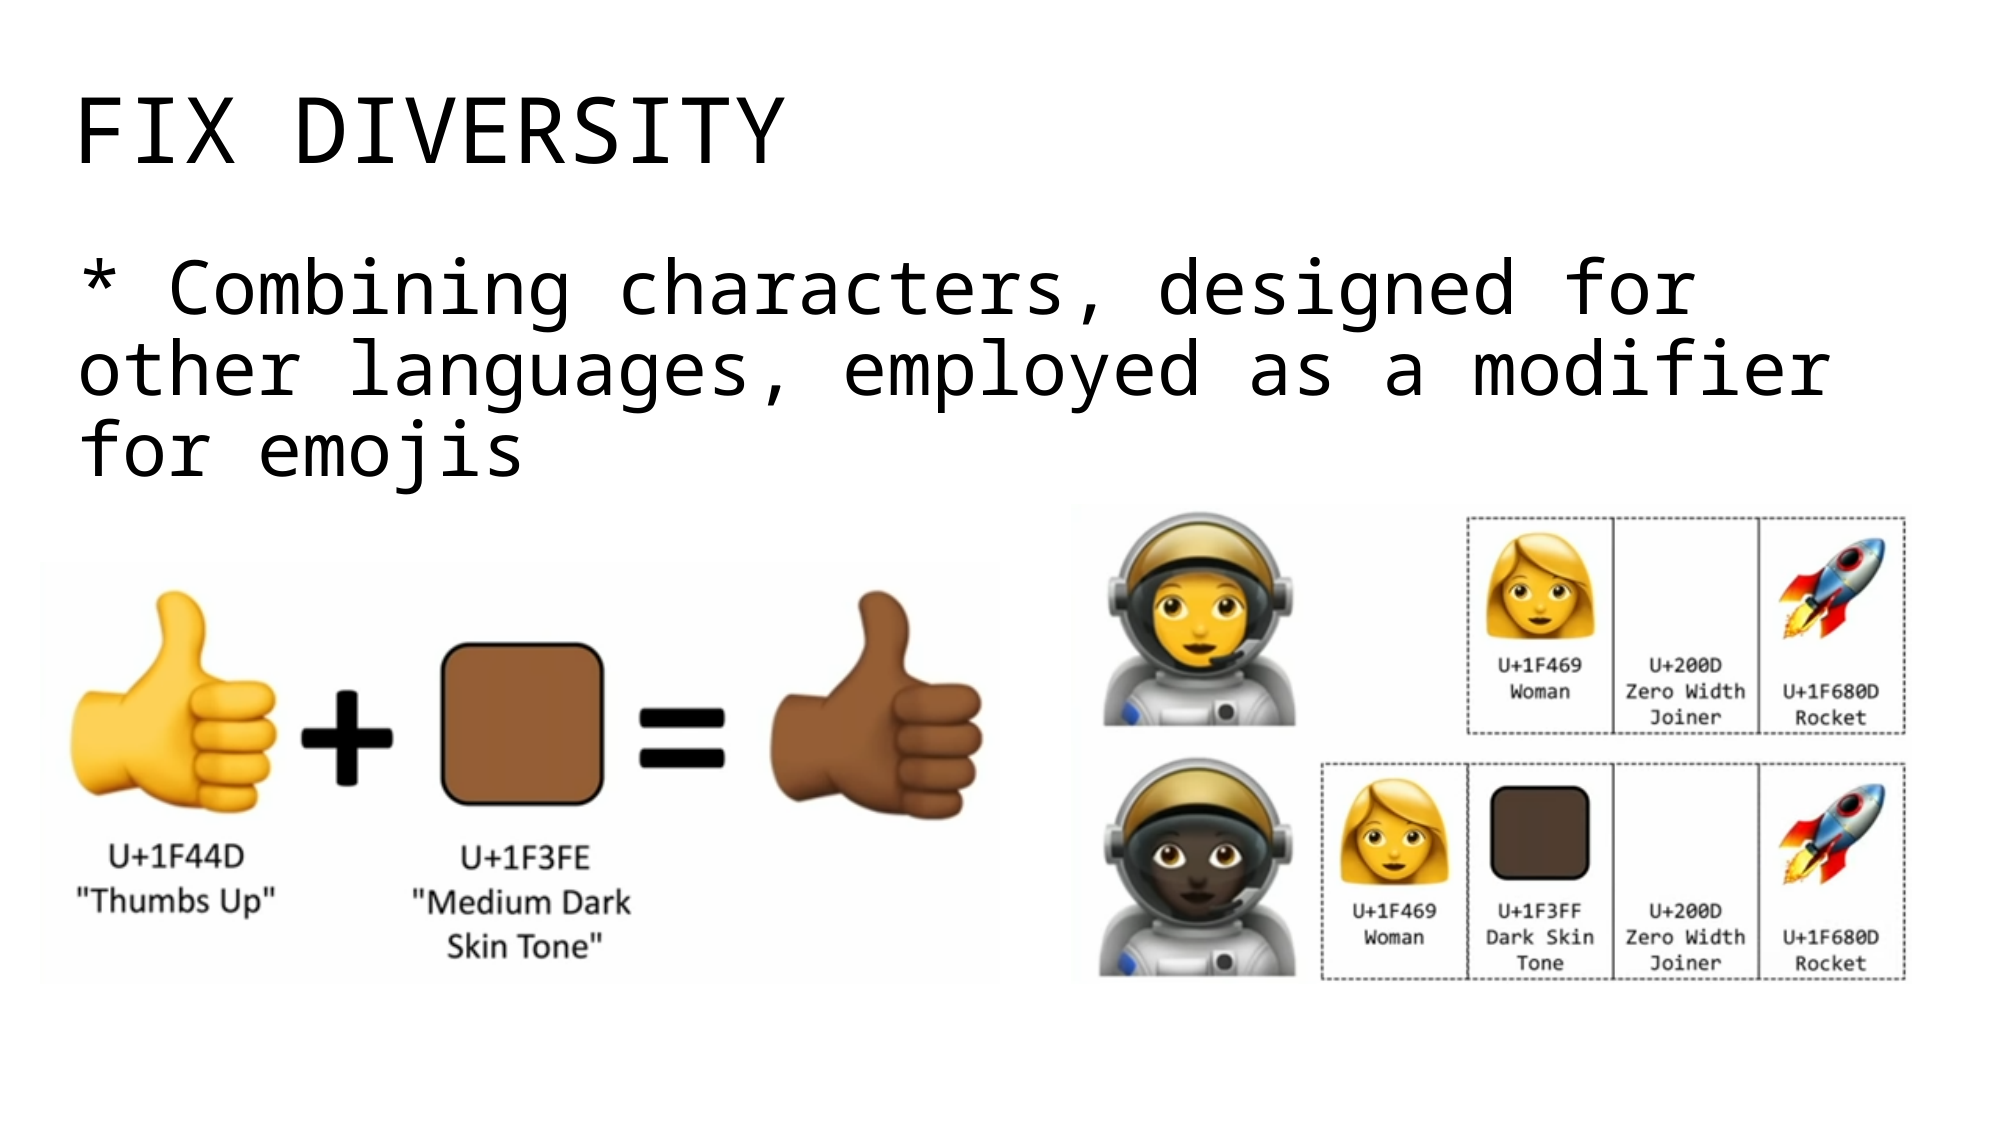

# FIX DIVERSITY
* Combining characters, designed for other languages, employed as a modifier for emojis